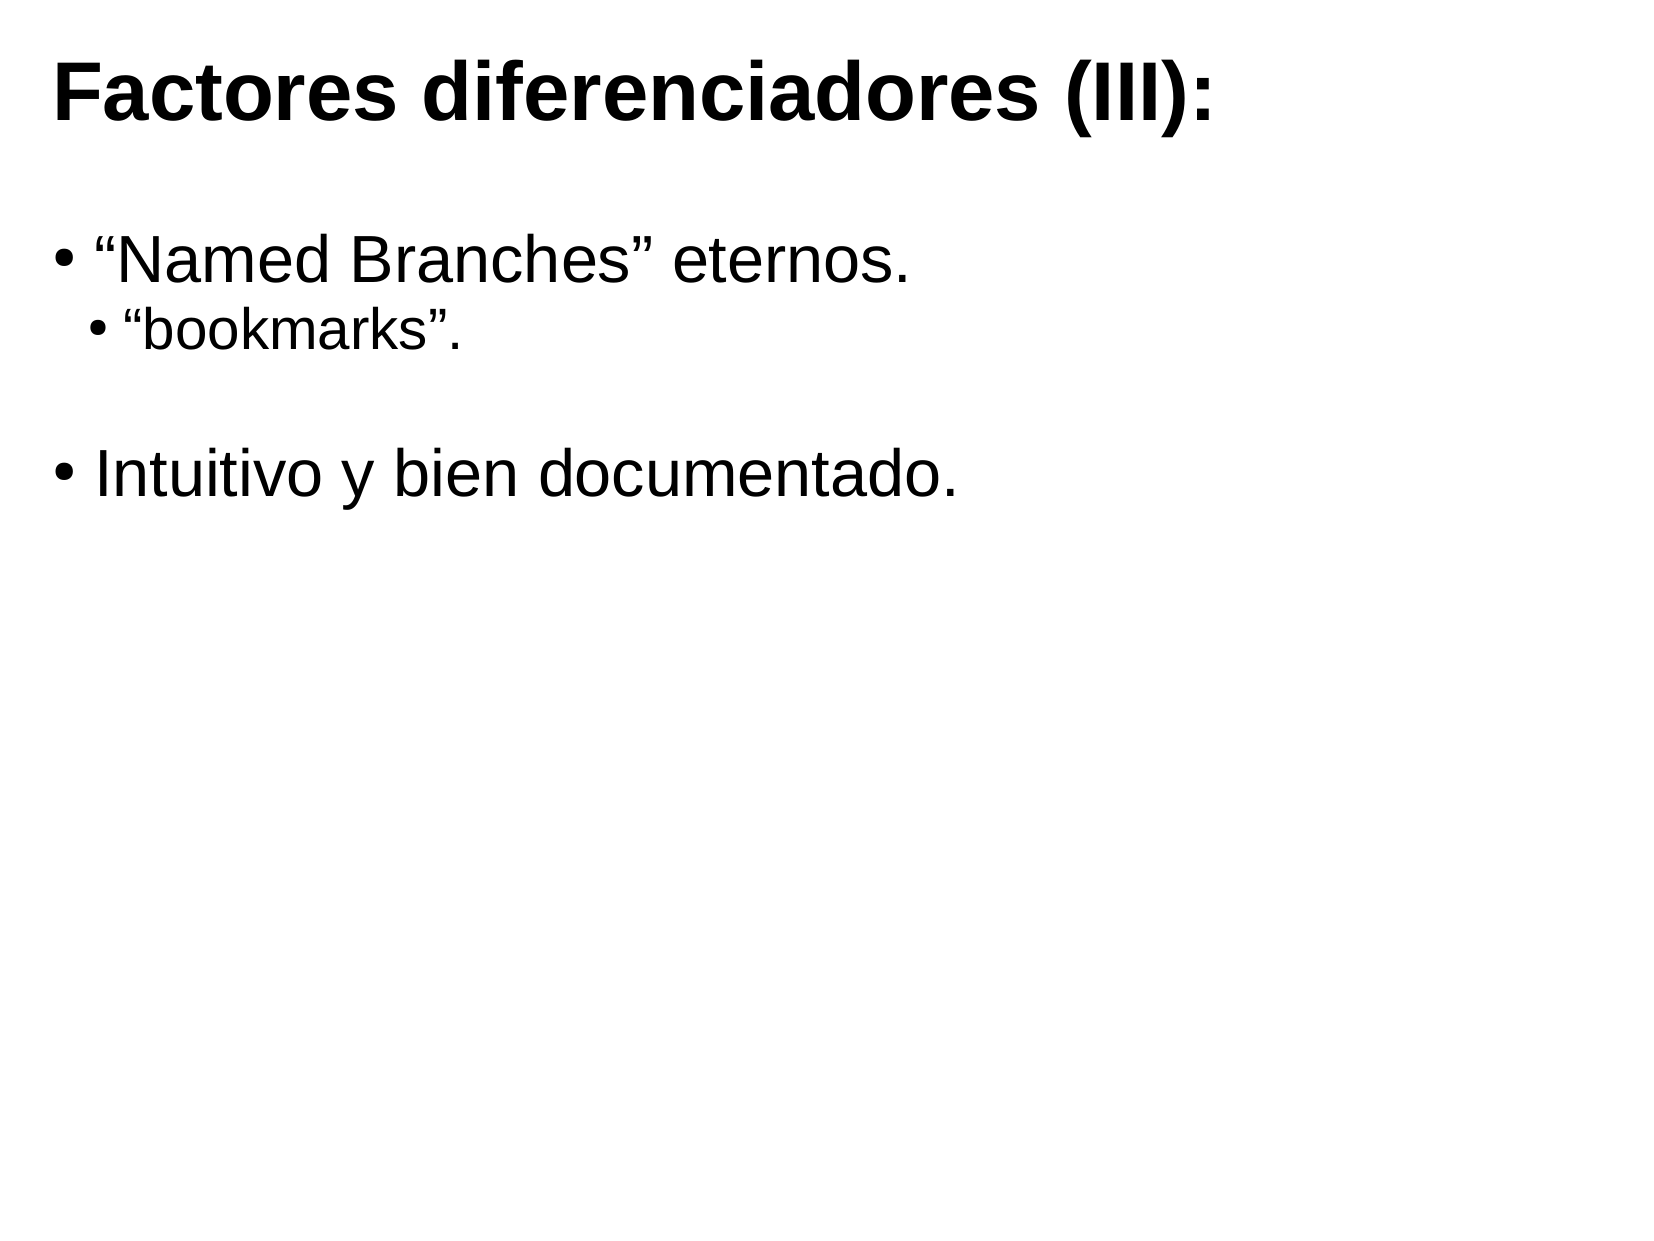

Factores diferenciadores (III):
 “Named Branches” eternos.
“bookmarks”.
 Intuitivo y bien documentado.